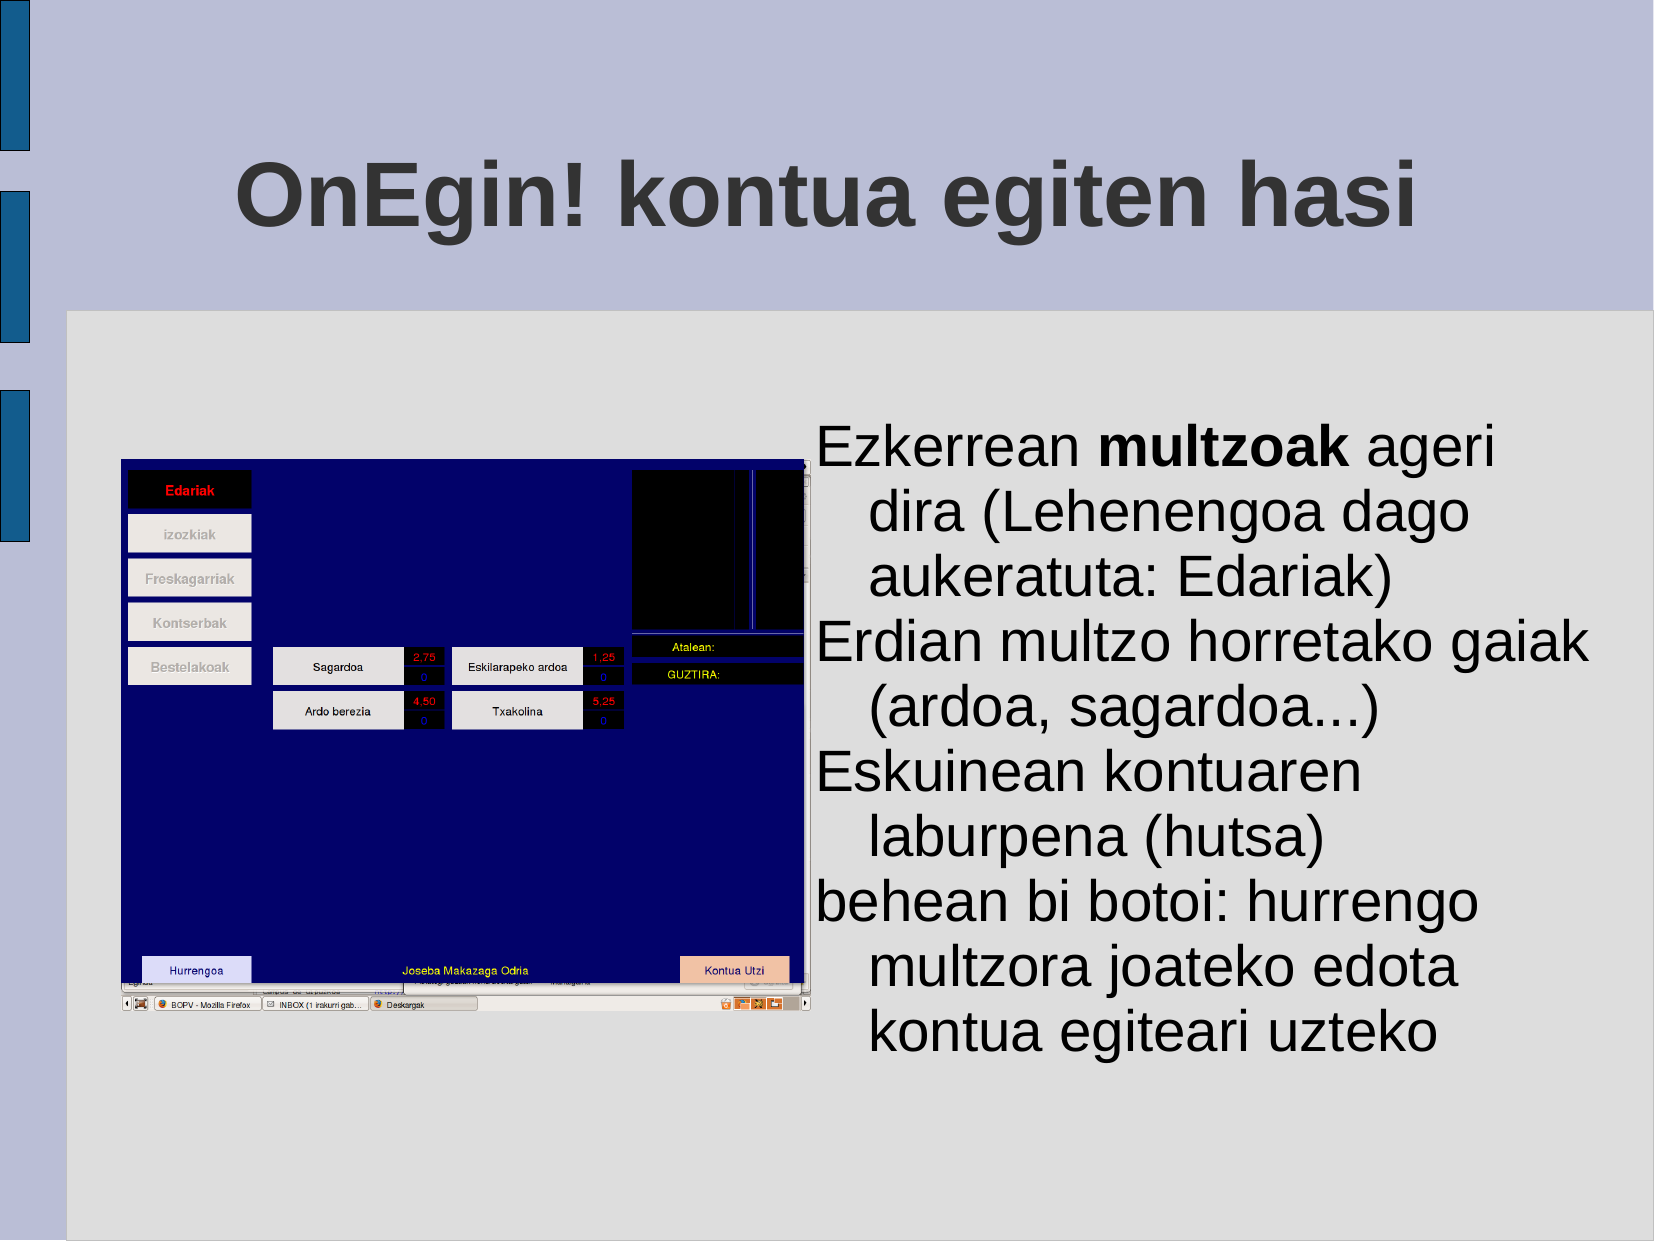

# OnEgin! kontua egiten hasi
Ezkerrean multzoak ageri dira (Lehenengoa dago aukeratuta: Edariak)
Erdian multzo horretako gaiak (ardoa, sagardoa...)
Eskuinean kontuaren laburpena (hutsa)
behean bi botoi: hurrengo multzora joateko edota kontua egiteari uzteko